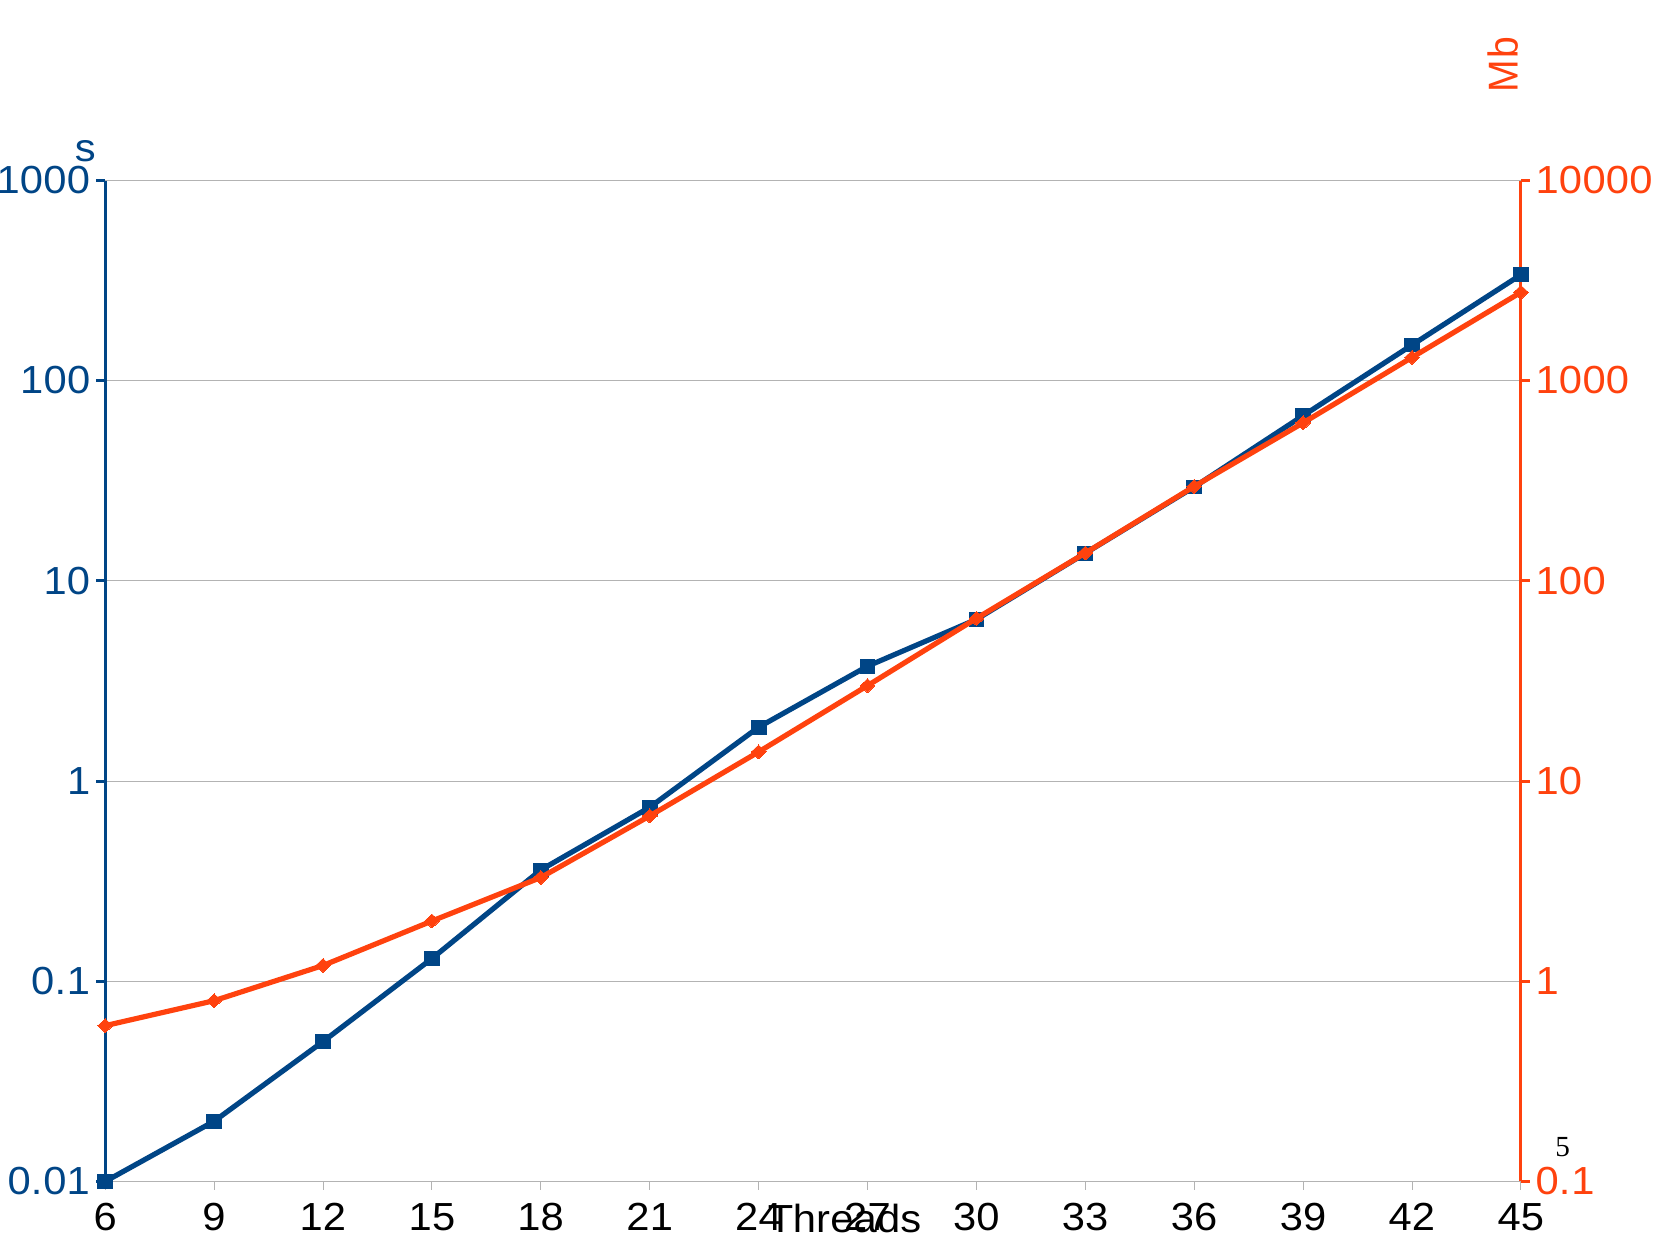

### Chart
| Category | Time, s | Space, M |
|---|---|---|
| 6 | 0.01 | 0.6 |
| 9 | 0.02 | 0.8 |
| 12 | 0.05 | 1.2 |
| 15 | 0.13 | 2.0 |
| 18 | 0.36 | 3.3 |
| 21 | 0.74 | 6.7 |
| 24 | 1.86 | 14.0 |
| 27 | 3.75 | 30.0 |
| 30 | 6.43 | 65.0 |
| 33 | 13.76 | 138.0 |
| 36 | 29.5 | 297.0 |
| 39 | 67.0 | 617.0 |
| 42 | 151.0 | 1309.0 |
| 45 | 339.0 | 2769.0 |5